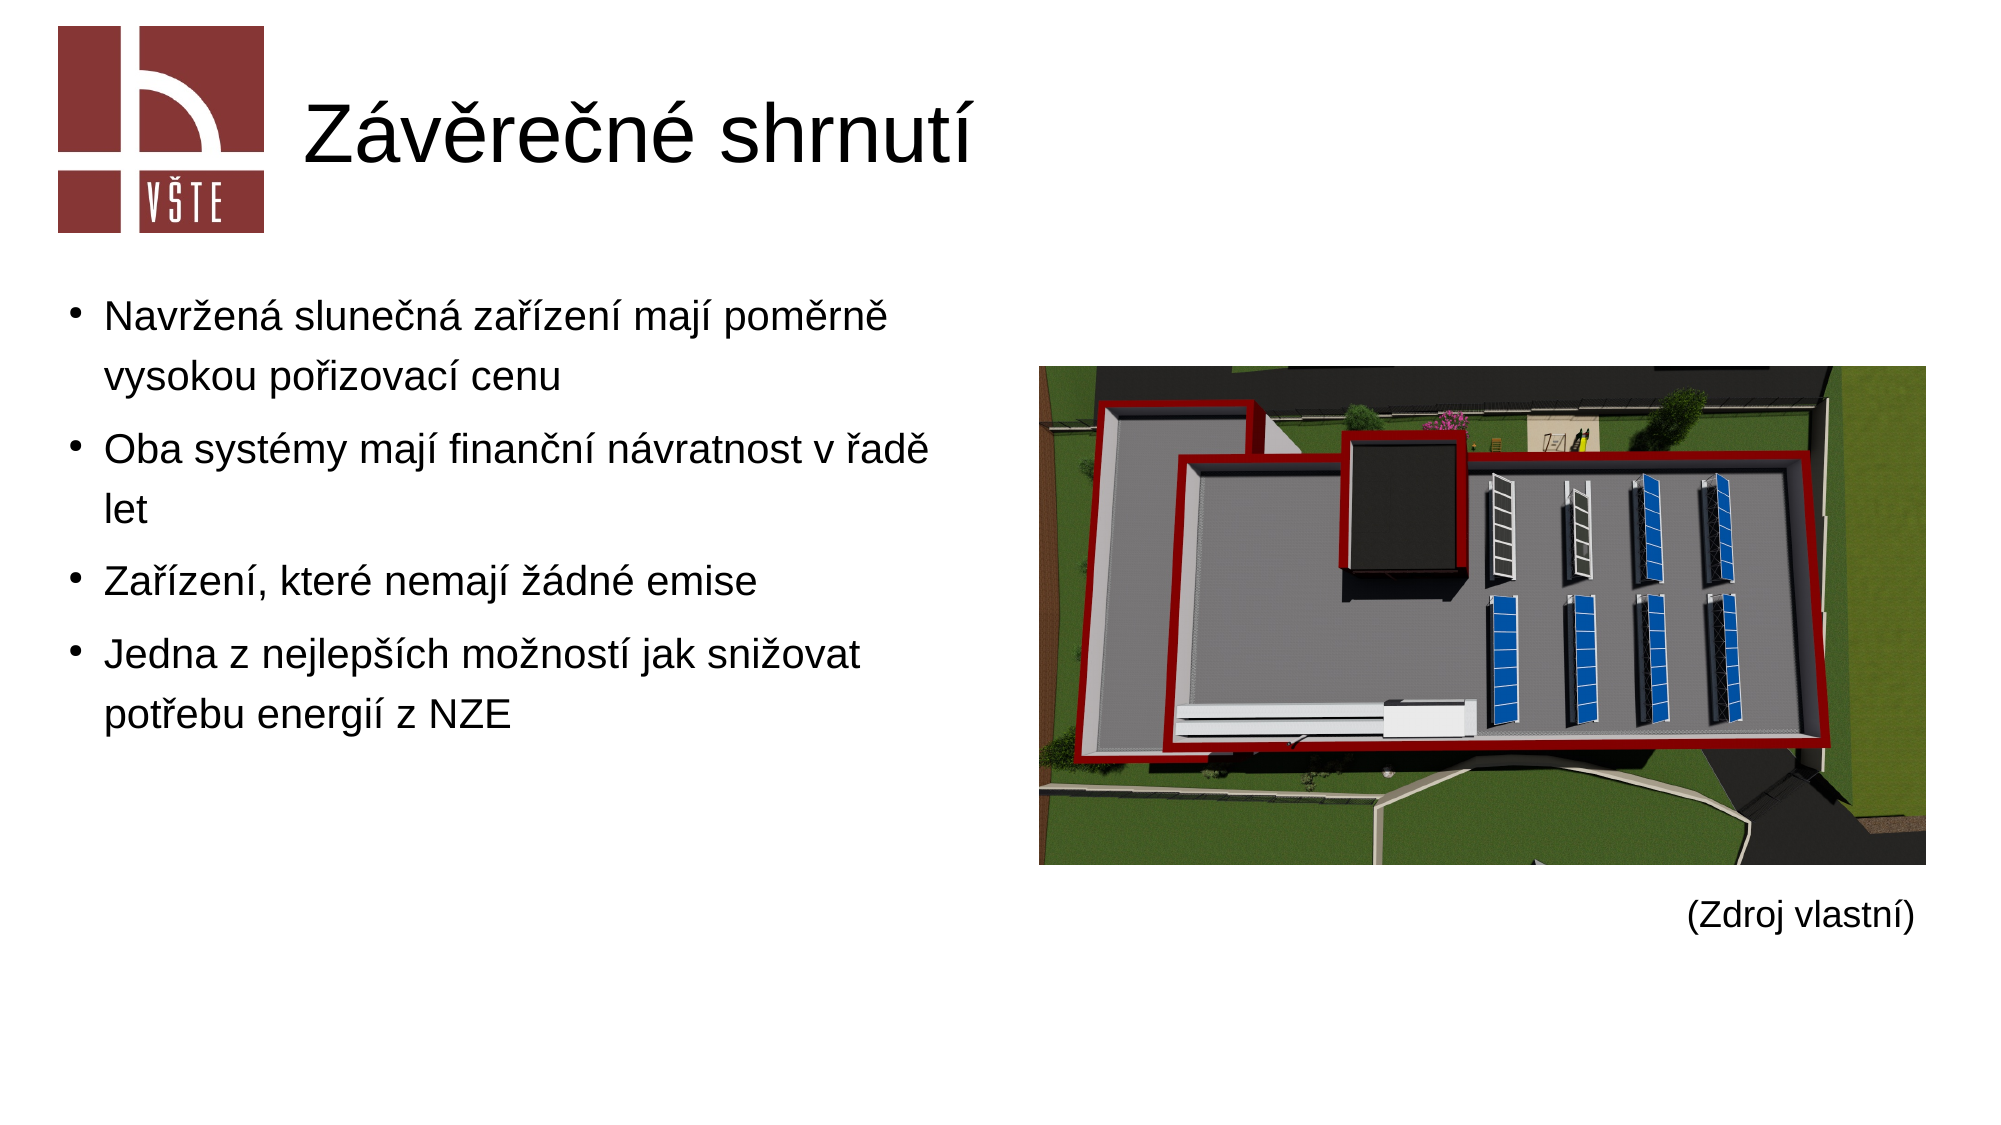

Závěrečné shrnutí
Navržená slunečná zařízení mají poměrně vysokou pořizovací cenu
Oba systémy mají finanční návratnost v řadě let
Zařízení, které nemají žádné emise
Jedna z nejlepších možností jak snižovat potřebu energií z NZE
(Zdroj vlastní)